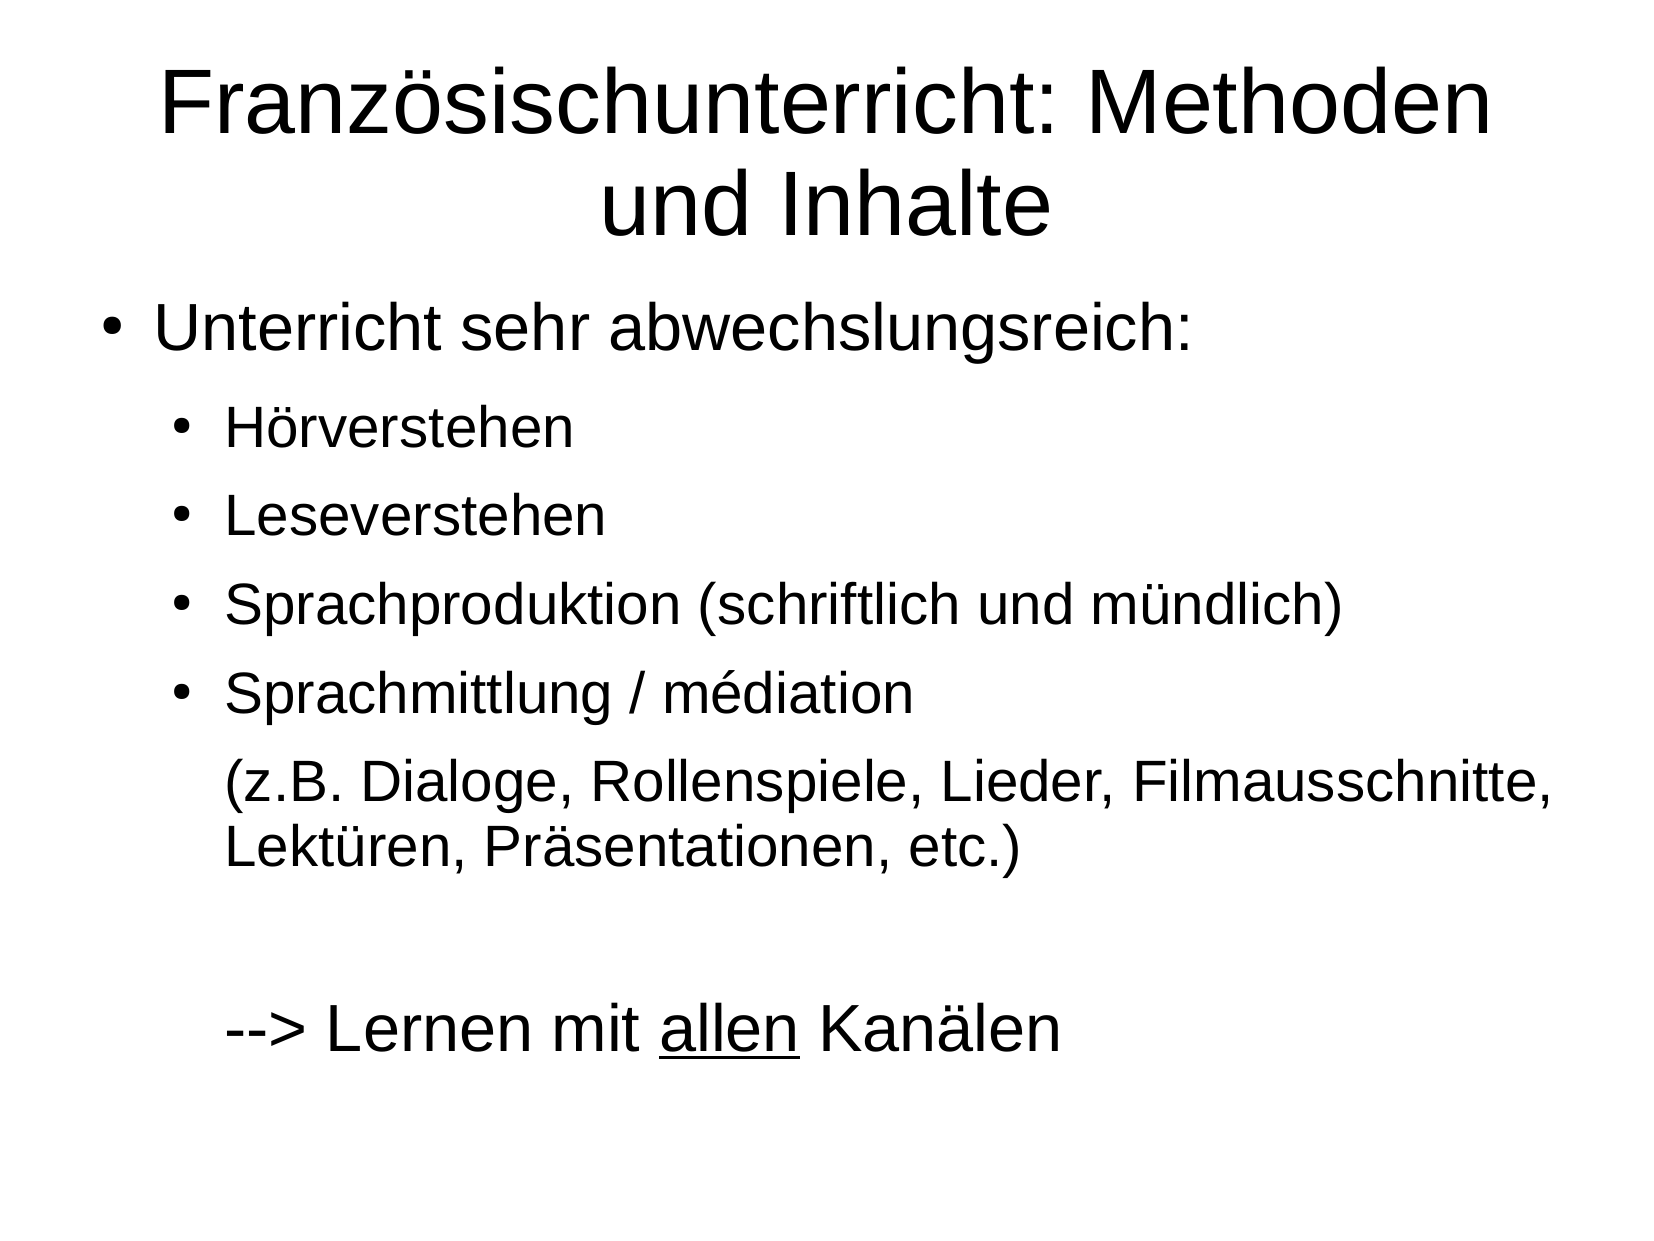

# Französischunterricht: Methoden und Inhalte
Unterricht sehr abwechslungsreich:
Hörverstehen
Leseverstehen
Sprachproduktion (schriftlich und mündlich)
Sprachmittlung / médiation
(z.B. Dialoge, Rollenspiele, Lieder, Filmausschnitte, Lektüren, Präsentationen, etc.)
--> Lernen mit allen Kanälen